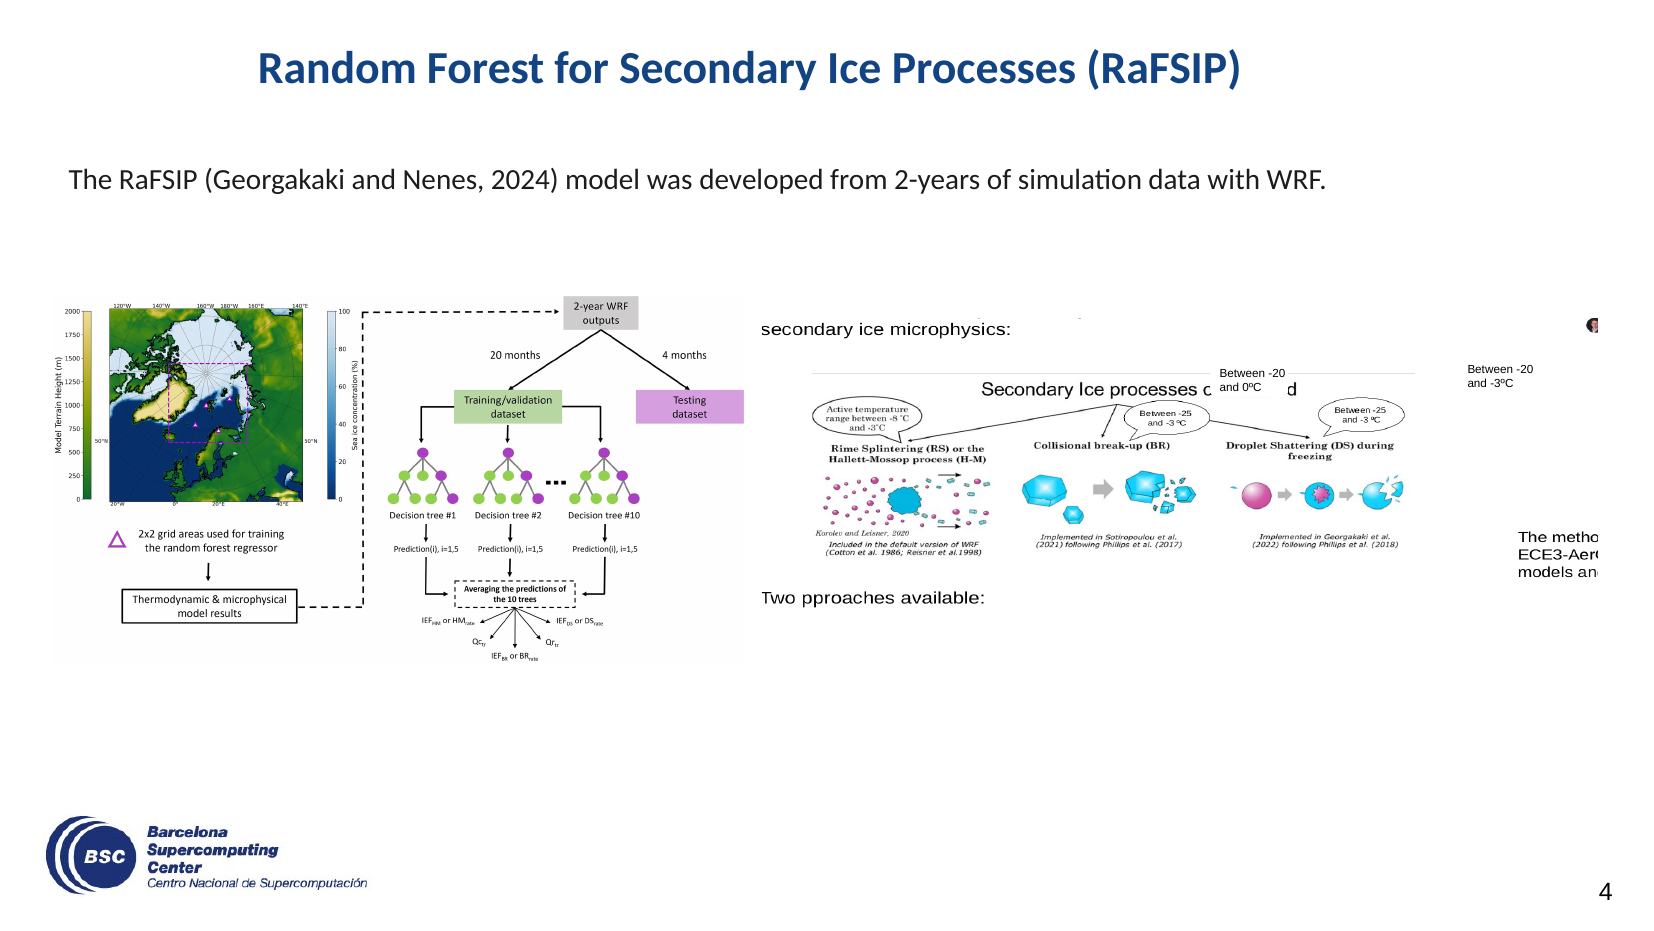

Random Forest for Secondary Ice Processes (RaFSIP)
The RaFSIP (Georgakaki and Nenes, 2024) model was developed from 2-years of simulation data with WRF.
Between -20 and -3ºC
Between -20 and 0ºC